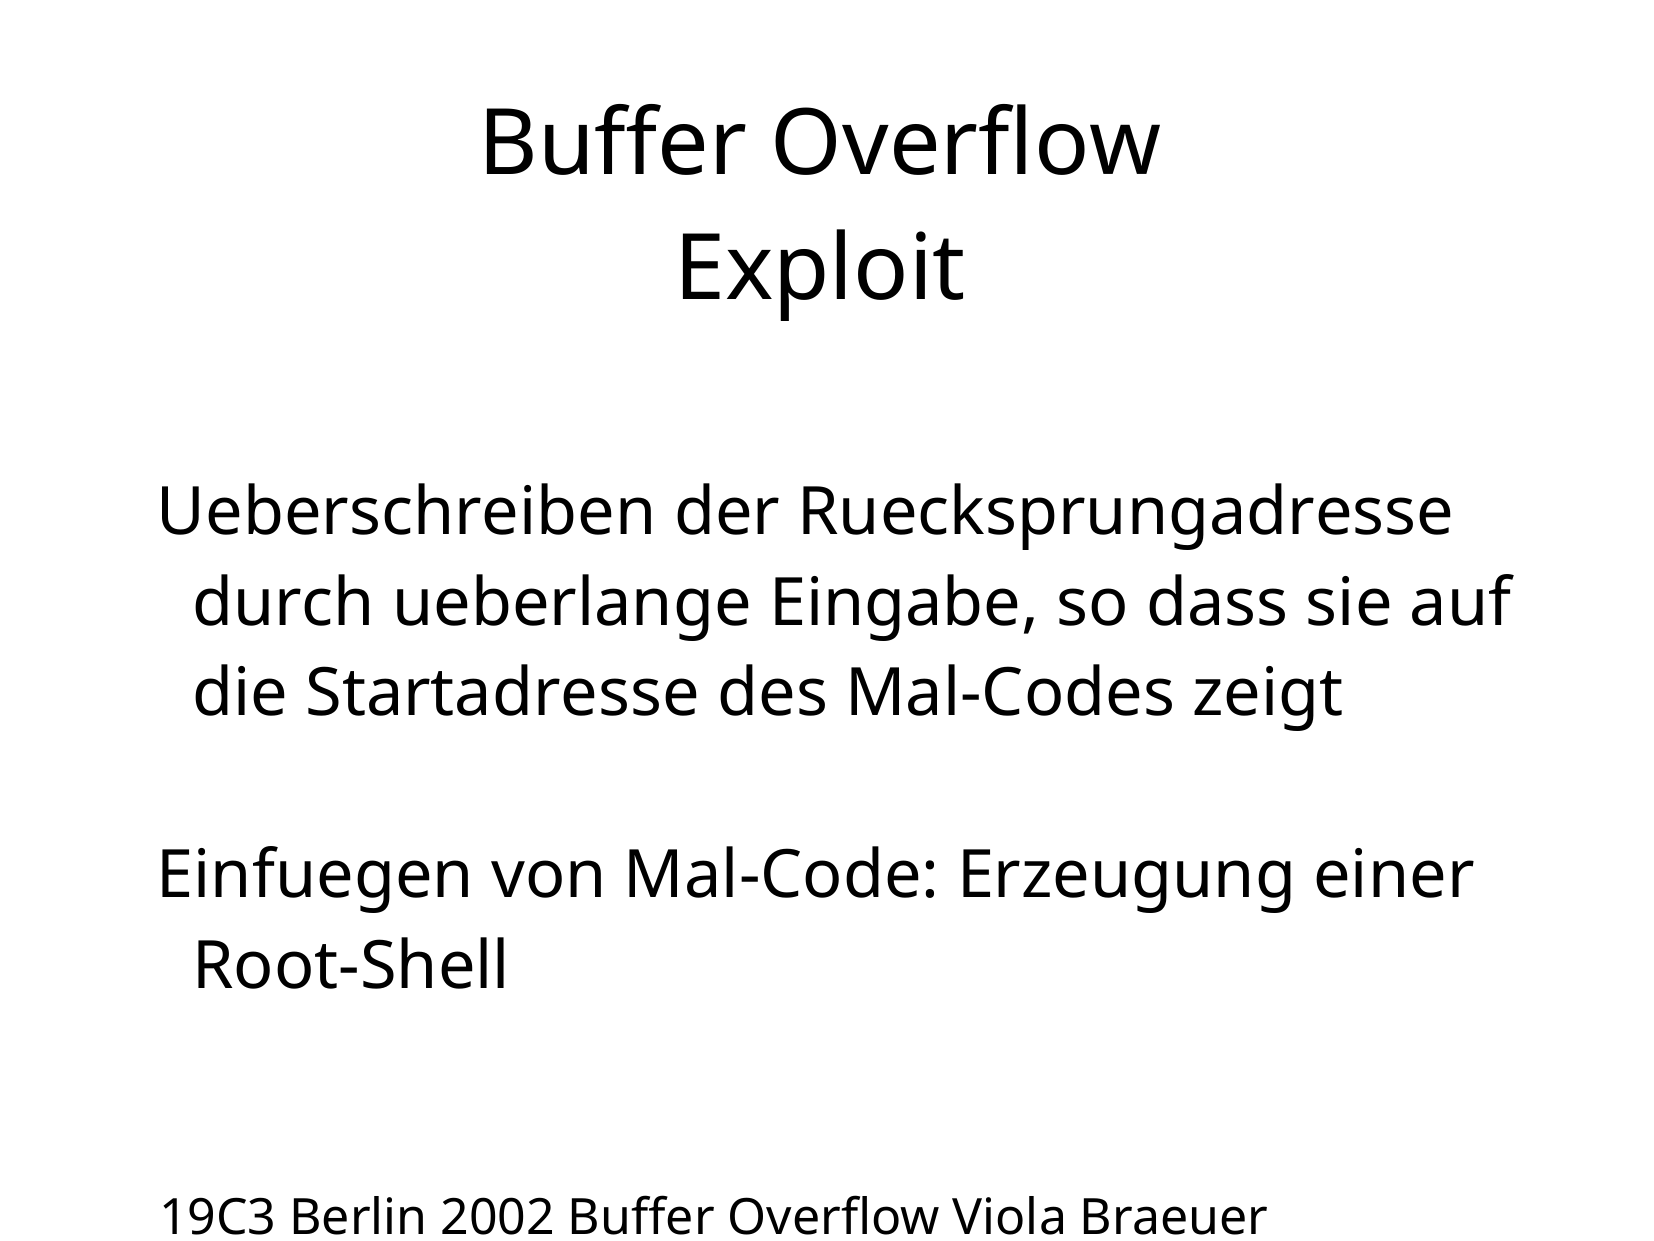

Buffer Overflow
Exploit
Ueberschreiben der Ruecksprungadresse durch ueberlange Eingabe, so dass sie auf die Startadresse des Mal-Codes zeigt
Einfuegen von Mal-Code: Erzeugung einer Root-Shell
19C3 Berlin 2002 Buffer Overflow Viola Braeuer